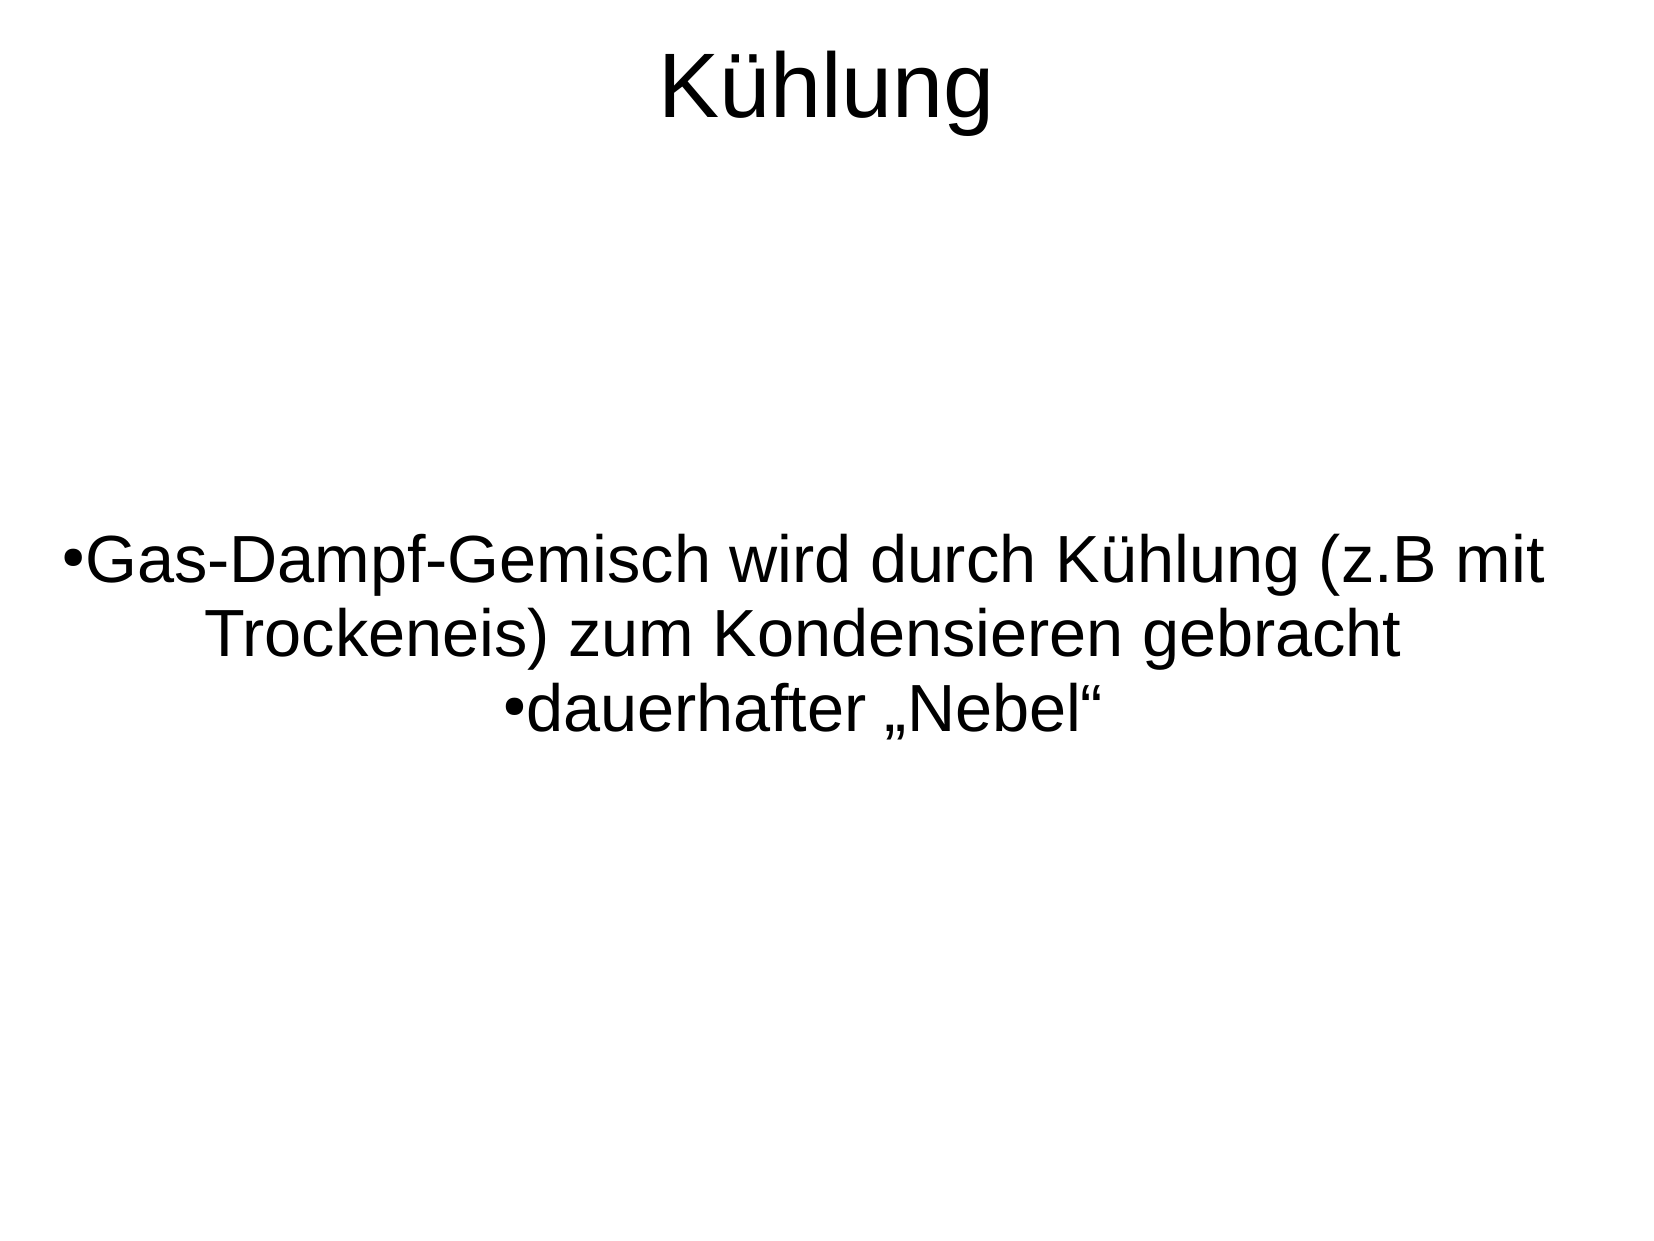

# Kühlung
Gas-Dampf-Gemisch wird durch Kühlung (z.B mit Trockeneis) zum Kondensieren gebracht
dauerhafter „Nebel“